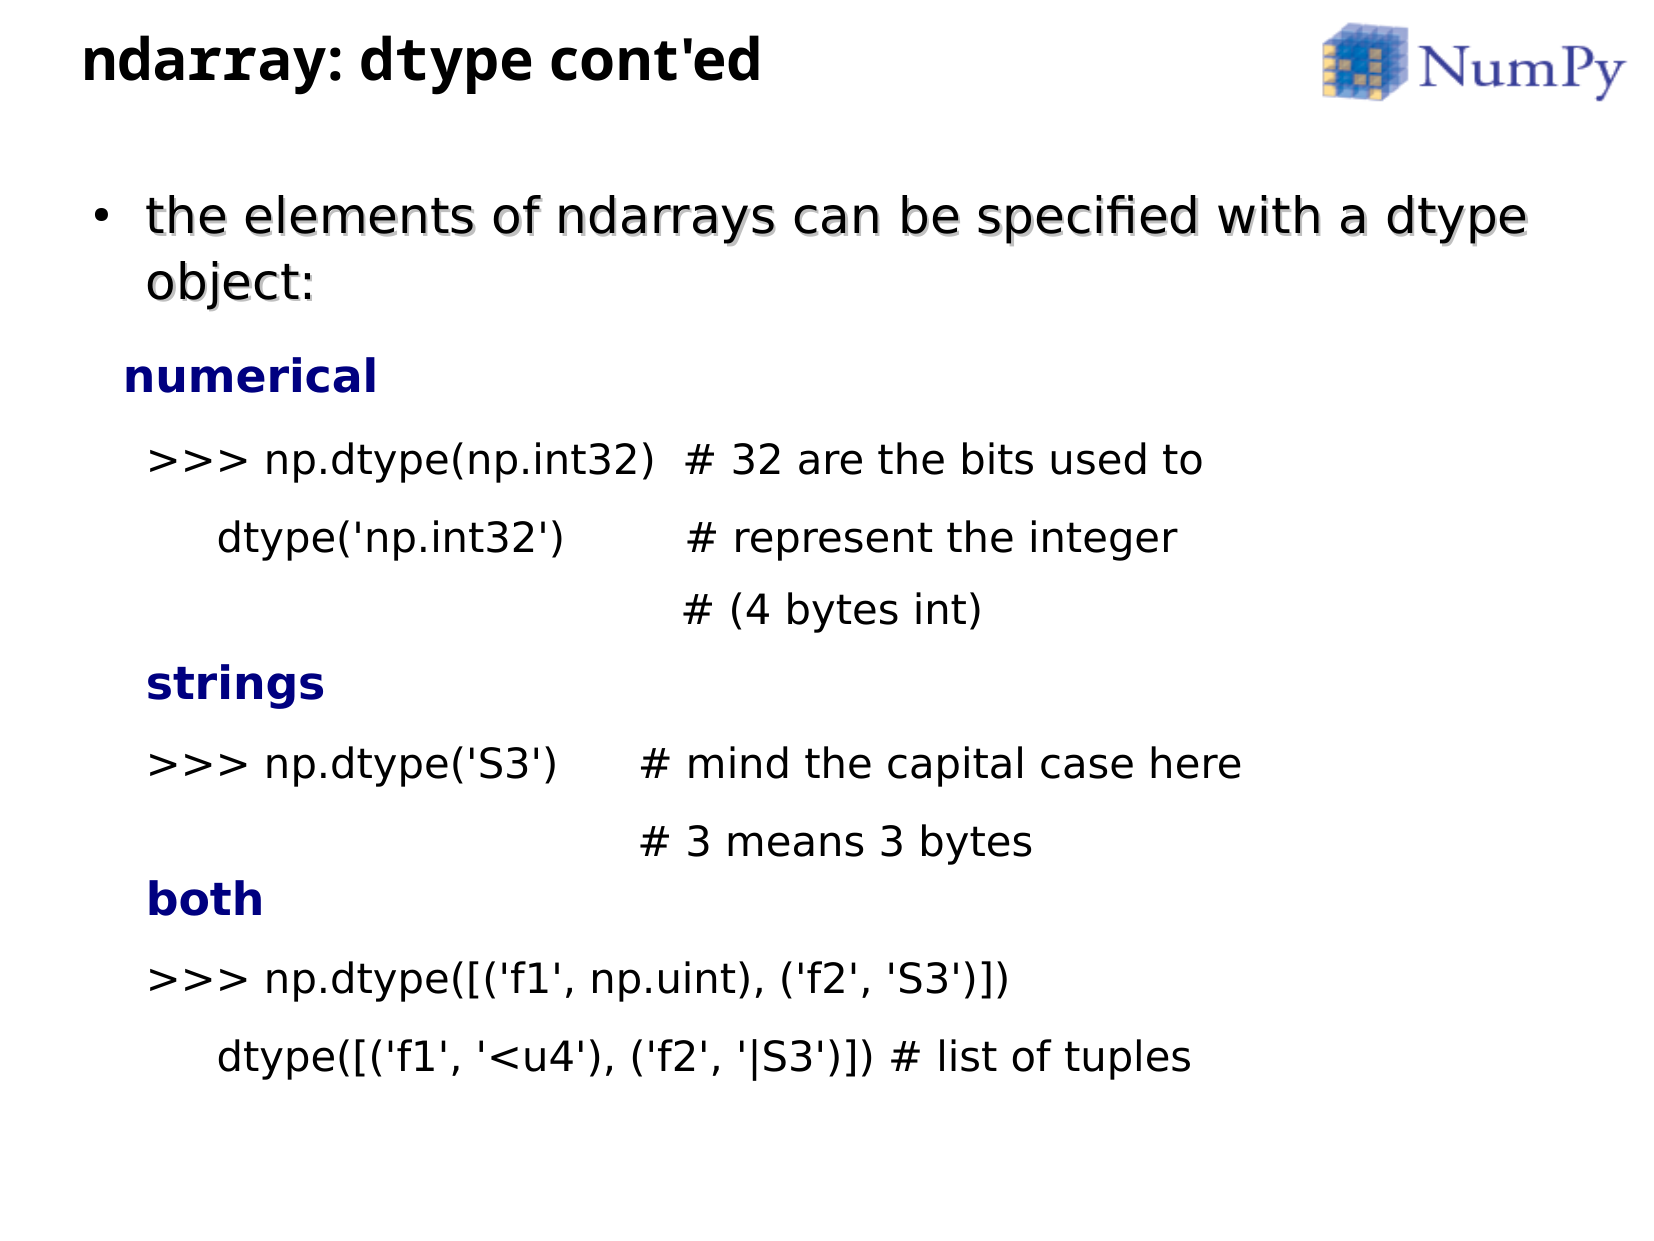

# ndarray: dtype cont'ed
the elements of ndarrays can be specified with a dtype object:
 numerical
>>> np.dtype(np.int32) # 32 are the bits used to
dtype('np.int32') # represent the integer
 # (4 bytes int)
strings
>>> np.dtype('S3') # mind the capital case here
 # 3 means 3 bytes
both
>>> np.dtype([('f1', np.uint), ('f2', 'S3')])
dtype([('f1', '<u4'), ('f2', '|S3')]) # list of tuples